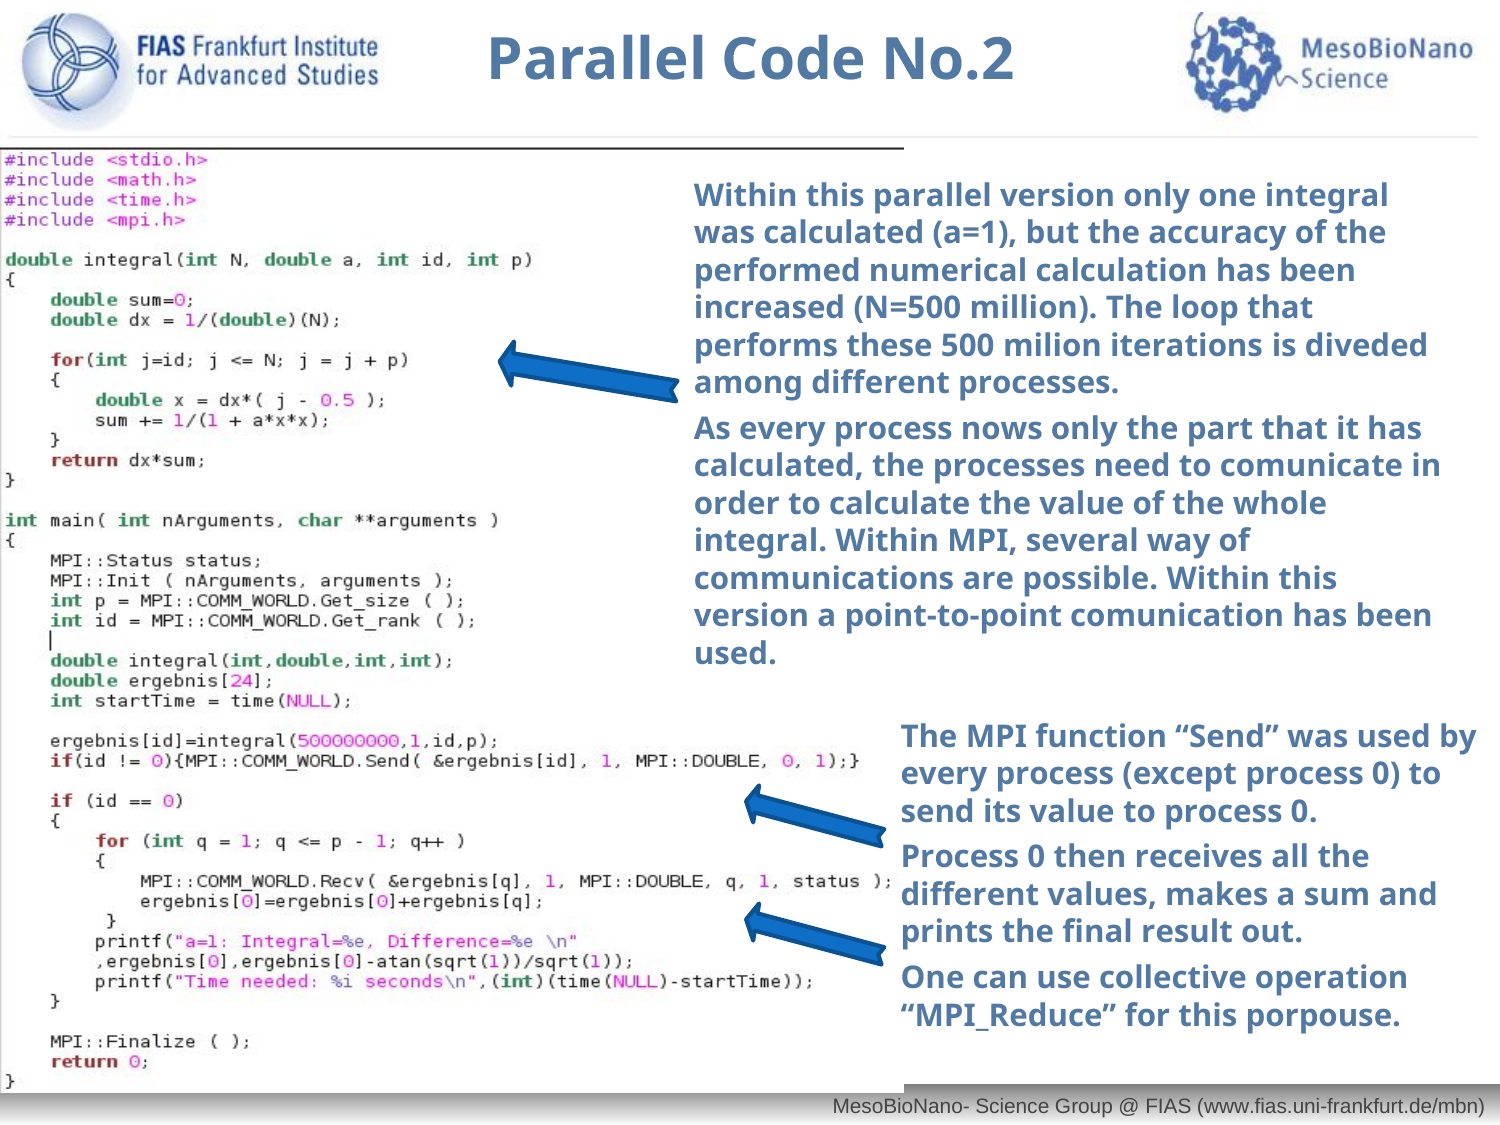

# Parallel Code No.2
Within this parallel version only one integral was calculated (a=1), but the accuracy of the performed numerical calculation has been increased (N=500 million). The loop that performs these 500 milion iterations is diveded among different processes.
As every process nows only the part that it has calculated, the processes need to comunicate in order to calculate the value of the whole integral. Within MPI, several way of communications are possible. Within this version a point-to-point comunication has been used.
The MPI function “Send” was used by every process (except process 0) to send its value to process 0.
Process 0 then receives all the different values, makes a sum and prints the final result out.
One can use collective operation “MPI_Reduce” for this porpouse.